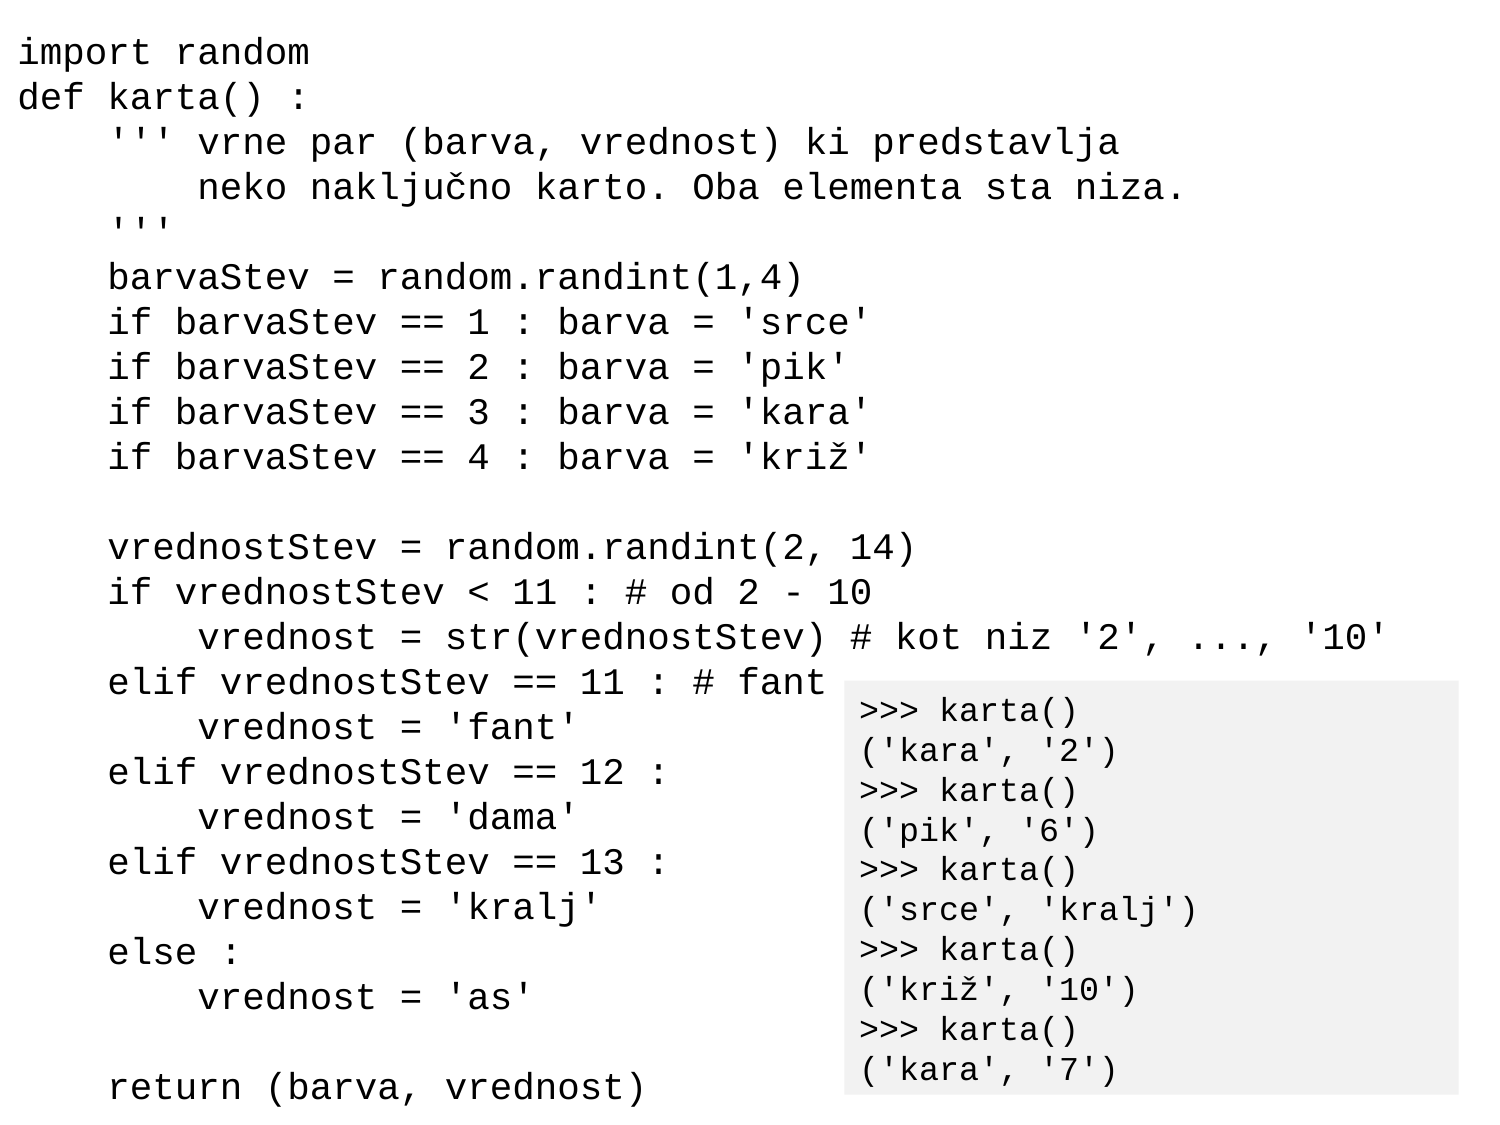

import random
def karta() :
 ''' vrne par (barva, vrednost) ki predstavlja
 neko naključno karto. Oba elementa sta niza.
 '''
 barvaStev = random.randint(1,4)
 if barvaStev == 1 : barva = 'srce'
 if barvaStev == 2 : barva = 'pik'
 if barvaStev == 3 : barva = 'kara'
 if barvaStev == 4 : barva = 'križ'
 vrednostStev = random.randint(2, 14)
 if vrednostStev < 11 : # od 2 - 10
 vrednost = str(vrednostStev) # kot niz '2', ..., '10'
 elif vrednostStev == 11 : # fant
 vrednost = 'fant'
 elif vrednostStev == 12 :
 vrednost = 'dama'
 elif vrednostStev == 13 :
 vrednost = 'kralj'
 else :
 vrednost = 'as'
 return (barva, vrednost)
>>> karta()
('kara', '2')
>>> karta()
('pik', '6')
>>> karta()
('srce', 'kralj')
>>> karta()
('križ', '10')
>>> karta()
('kara', '7')